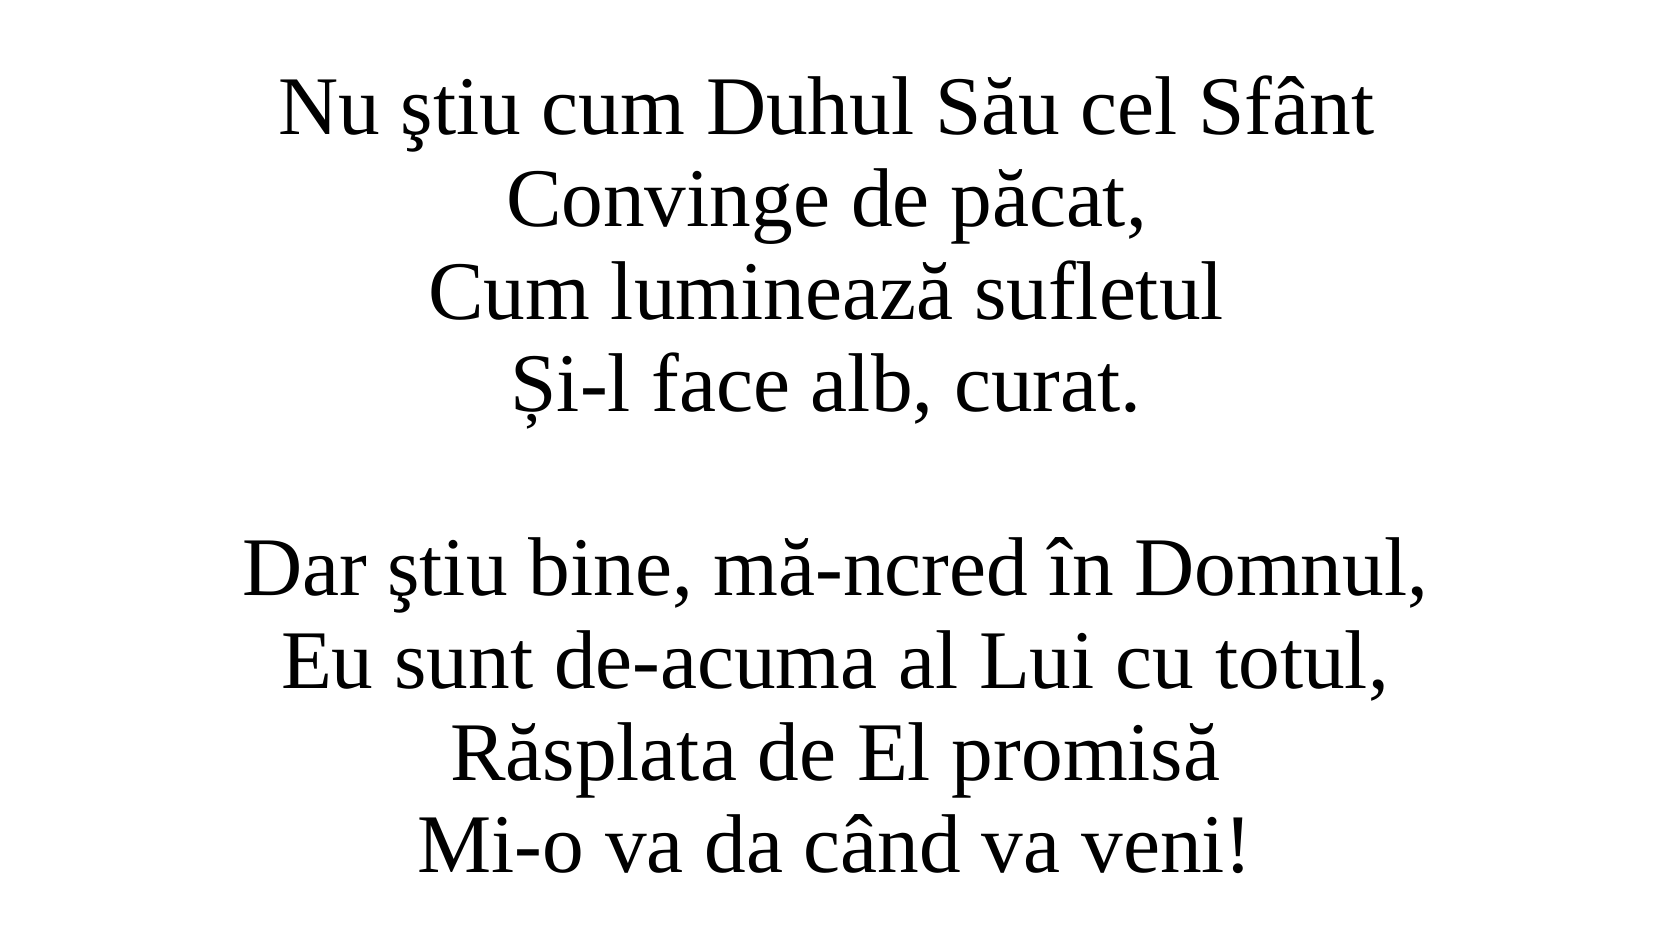

# Nu ştiu cum Duhul Său cel Sfânt
Convinge de păcat,
Cum luminează sufletul
Și-l face alb, curat.
Dar ştiu bine, mă-ncred în Domnul,
Eu sunt de-acuma al Lui cu totul,
Răsplata de El promisă
Mi-o va da când va veni!